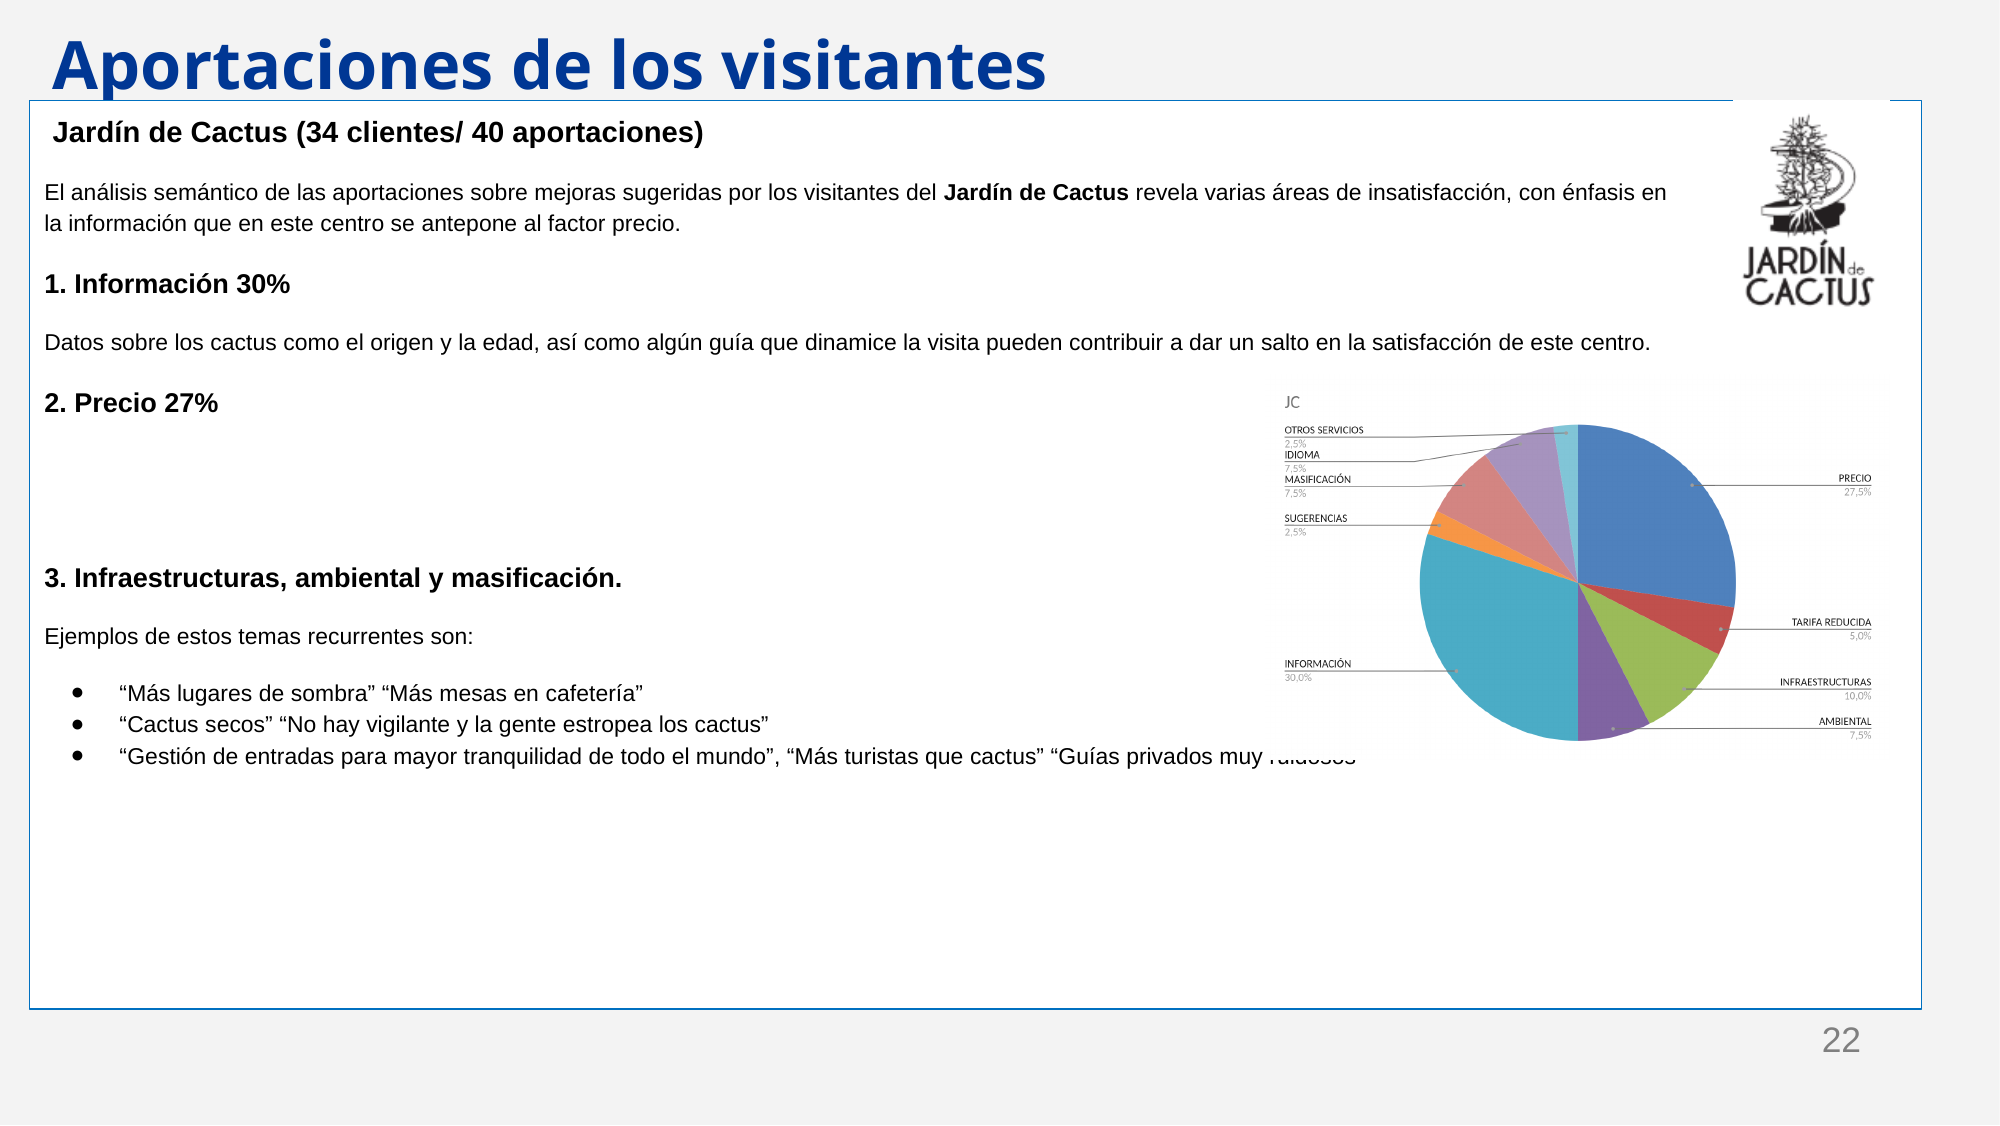

Aportaciones de los visitantes
 Jardín de Cactus (34 clientes/ 40 aportaciones)
El análisis semántico de las aportaciones sobre mejoras sugeridas por los visitantes del Jardín de Cactus revela varias áreas de insatisfacción, con énfasis en 			 la información que en este centro se antepone al factor precio.
1. Información 30%
Datos sobre los cactus como el origen y la edad, así como algún guía que dinamice la visita pueden contribuir a dar un salto en la satisfacción de este centro.
2. Precio 27%
3. Infraestructuras, ambiental y masificación.
Ejemplos de estos temas recurrentes son:
“Más lugares de sombra” “Más mesas en cafetería”
“Cactus secos” “No hay vigilante y la gente estropea los cactus”
“Gestión de entradas para mayor tranquilidad de todo el mundo”, “Más turistas que cactus” “Guías privados muy ruidosos”